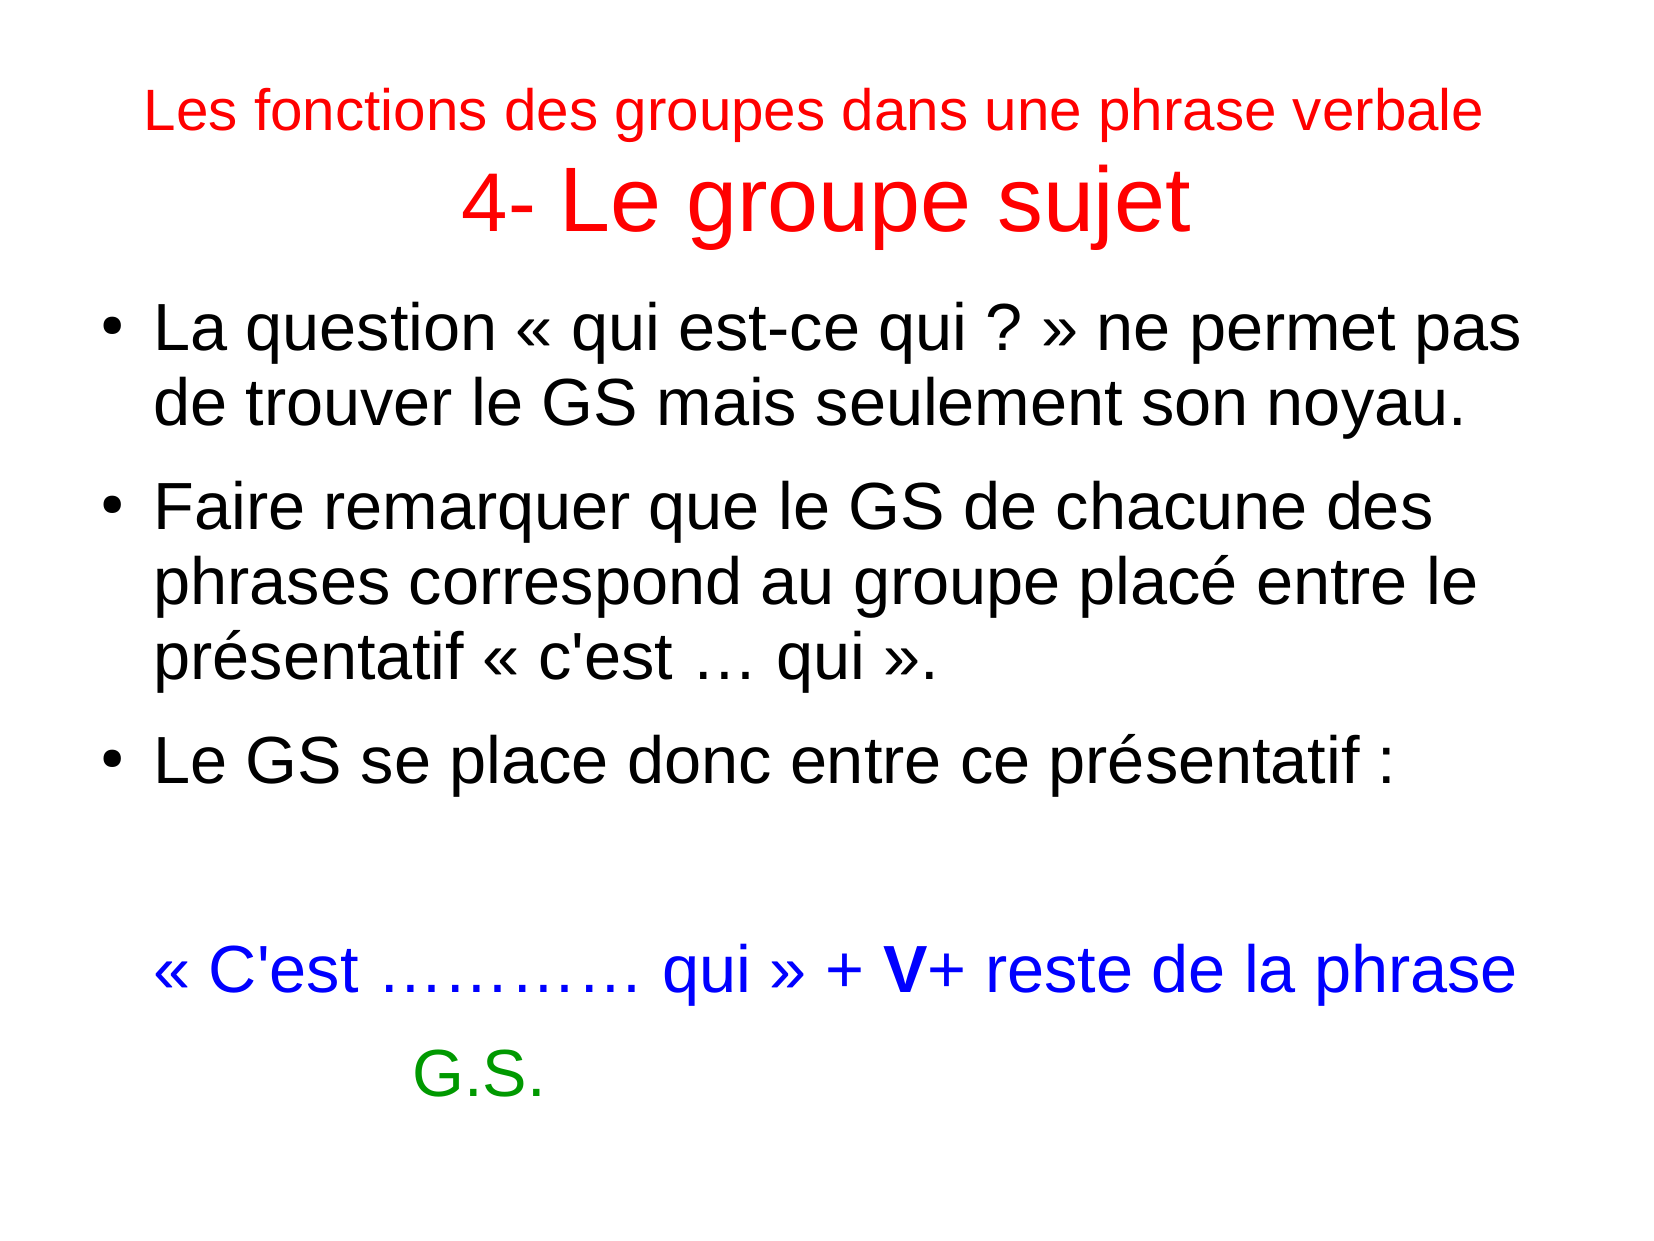

# Les fonctions des groupes dans une phrase verbale 4- Le groupe sujet
La question « qui est-ce qui ? » ne permet pas de trouver le GS mais seulement son noyau.
Faire remarquer que le GS de chacune des phrases correspond au groupe placé entre le présentatif « c'est … qui ».
Le GS se place donc entre ce présentatif :
« C'est ………… qui » + V+ reste de la phrase
 G.S.